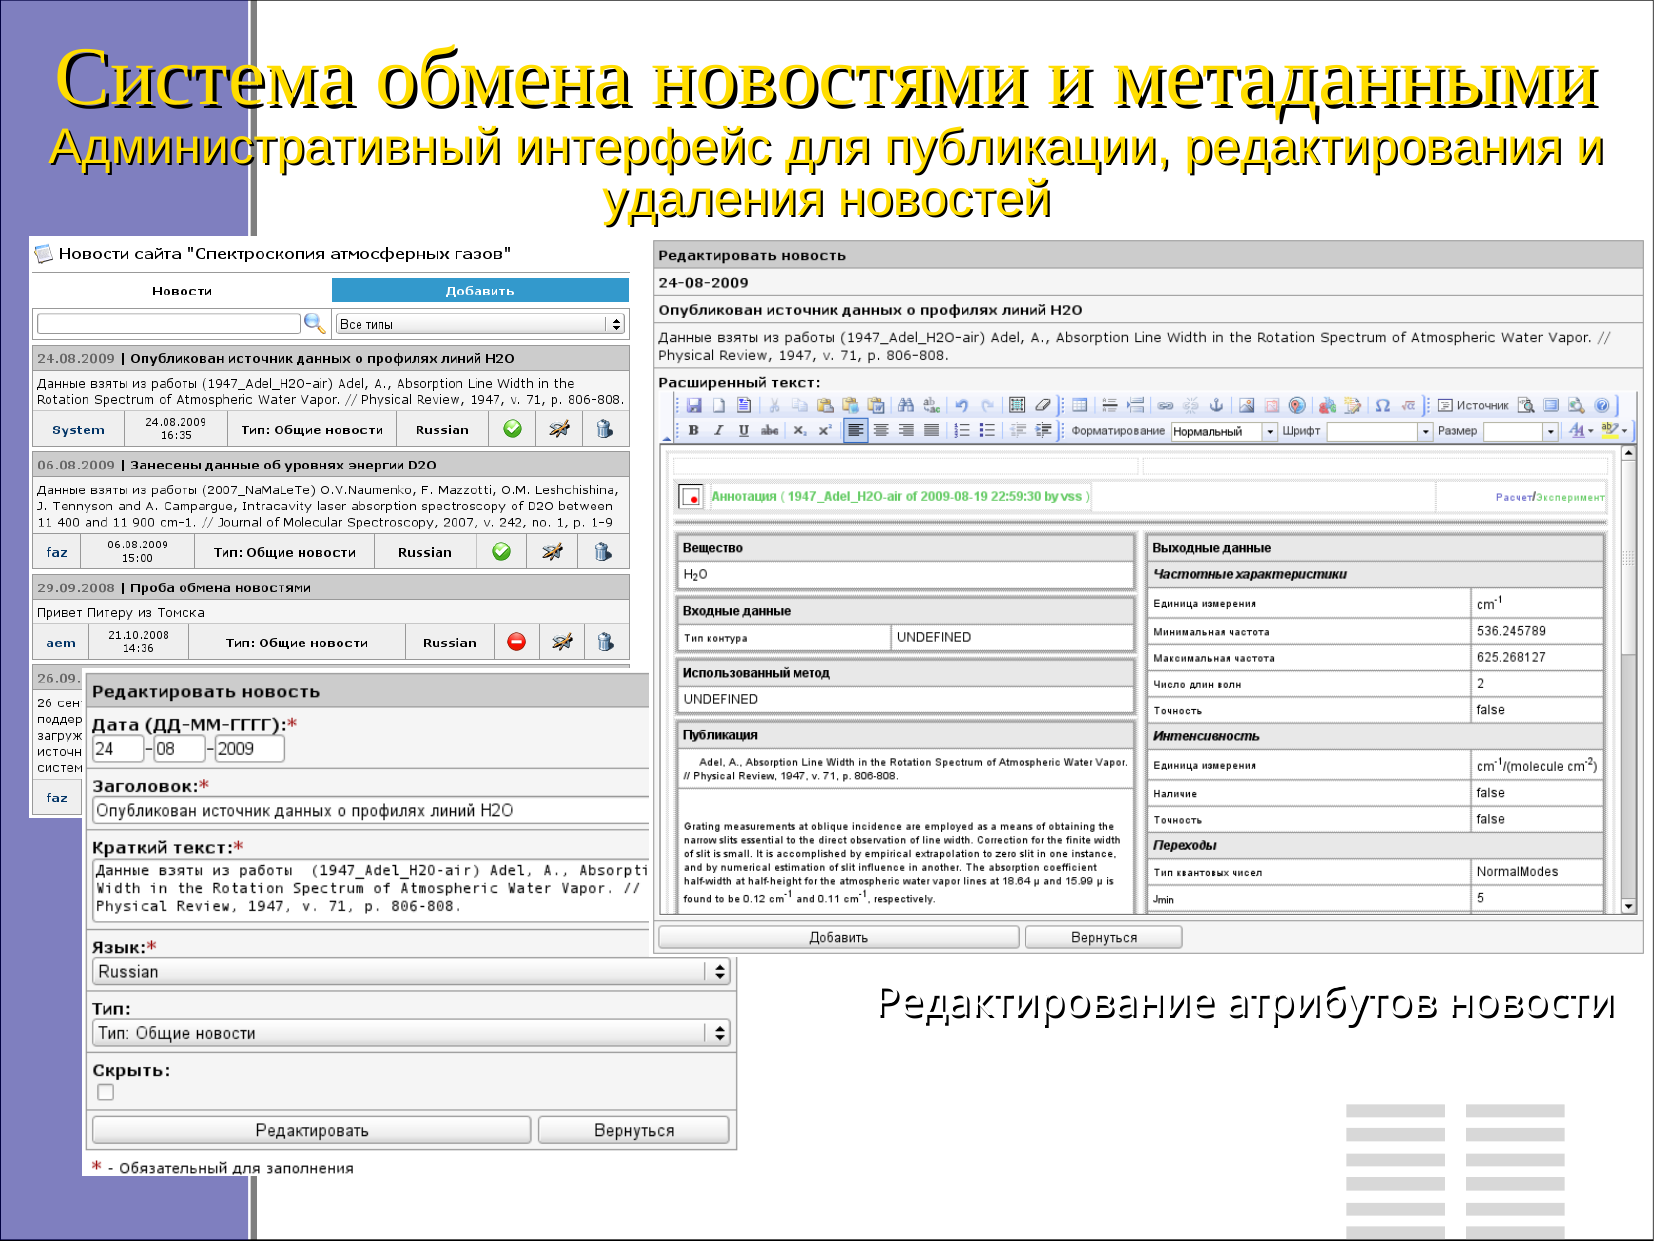

# Система обмена новостями и метаданными Административный интерфейс для публикации, редактирования и удаления новостей
Список новостей
Редактирование атрибутов новости